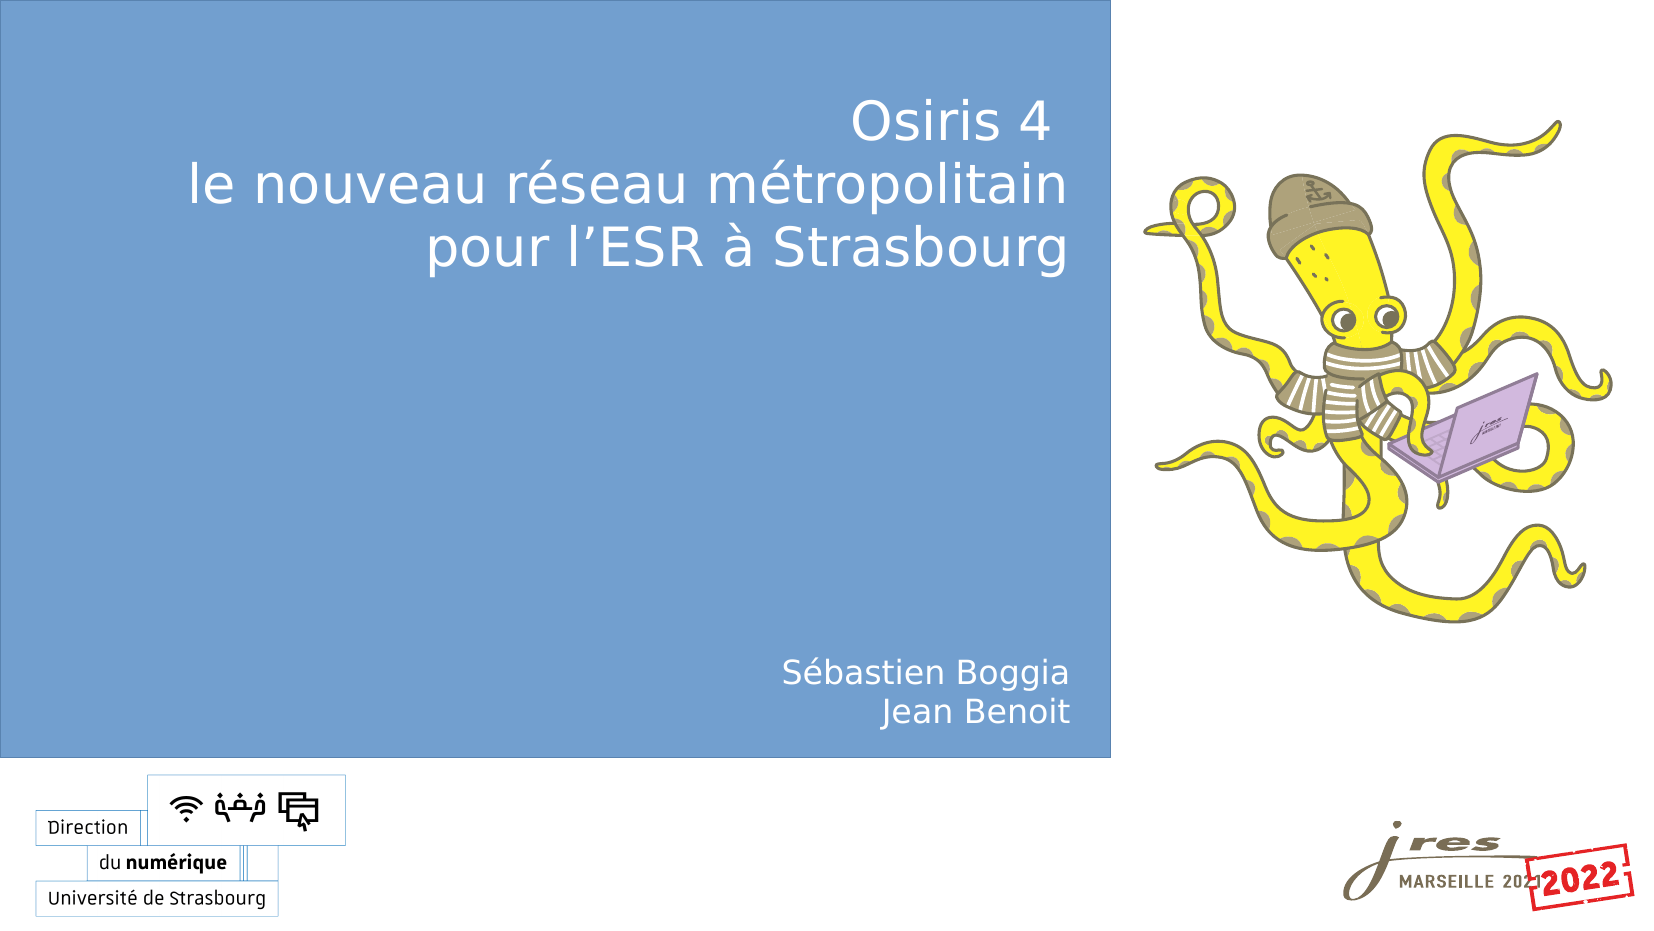

# Osiris 4 le nouveau réseau métropolitain pour l’ESR à Strasbourg Sébastien Boggia Jean Benoit